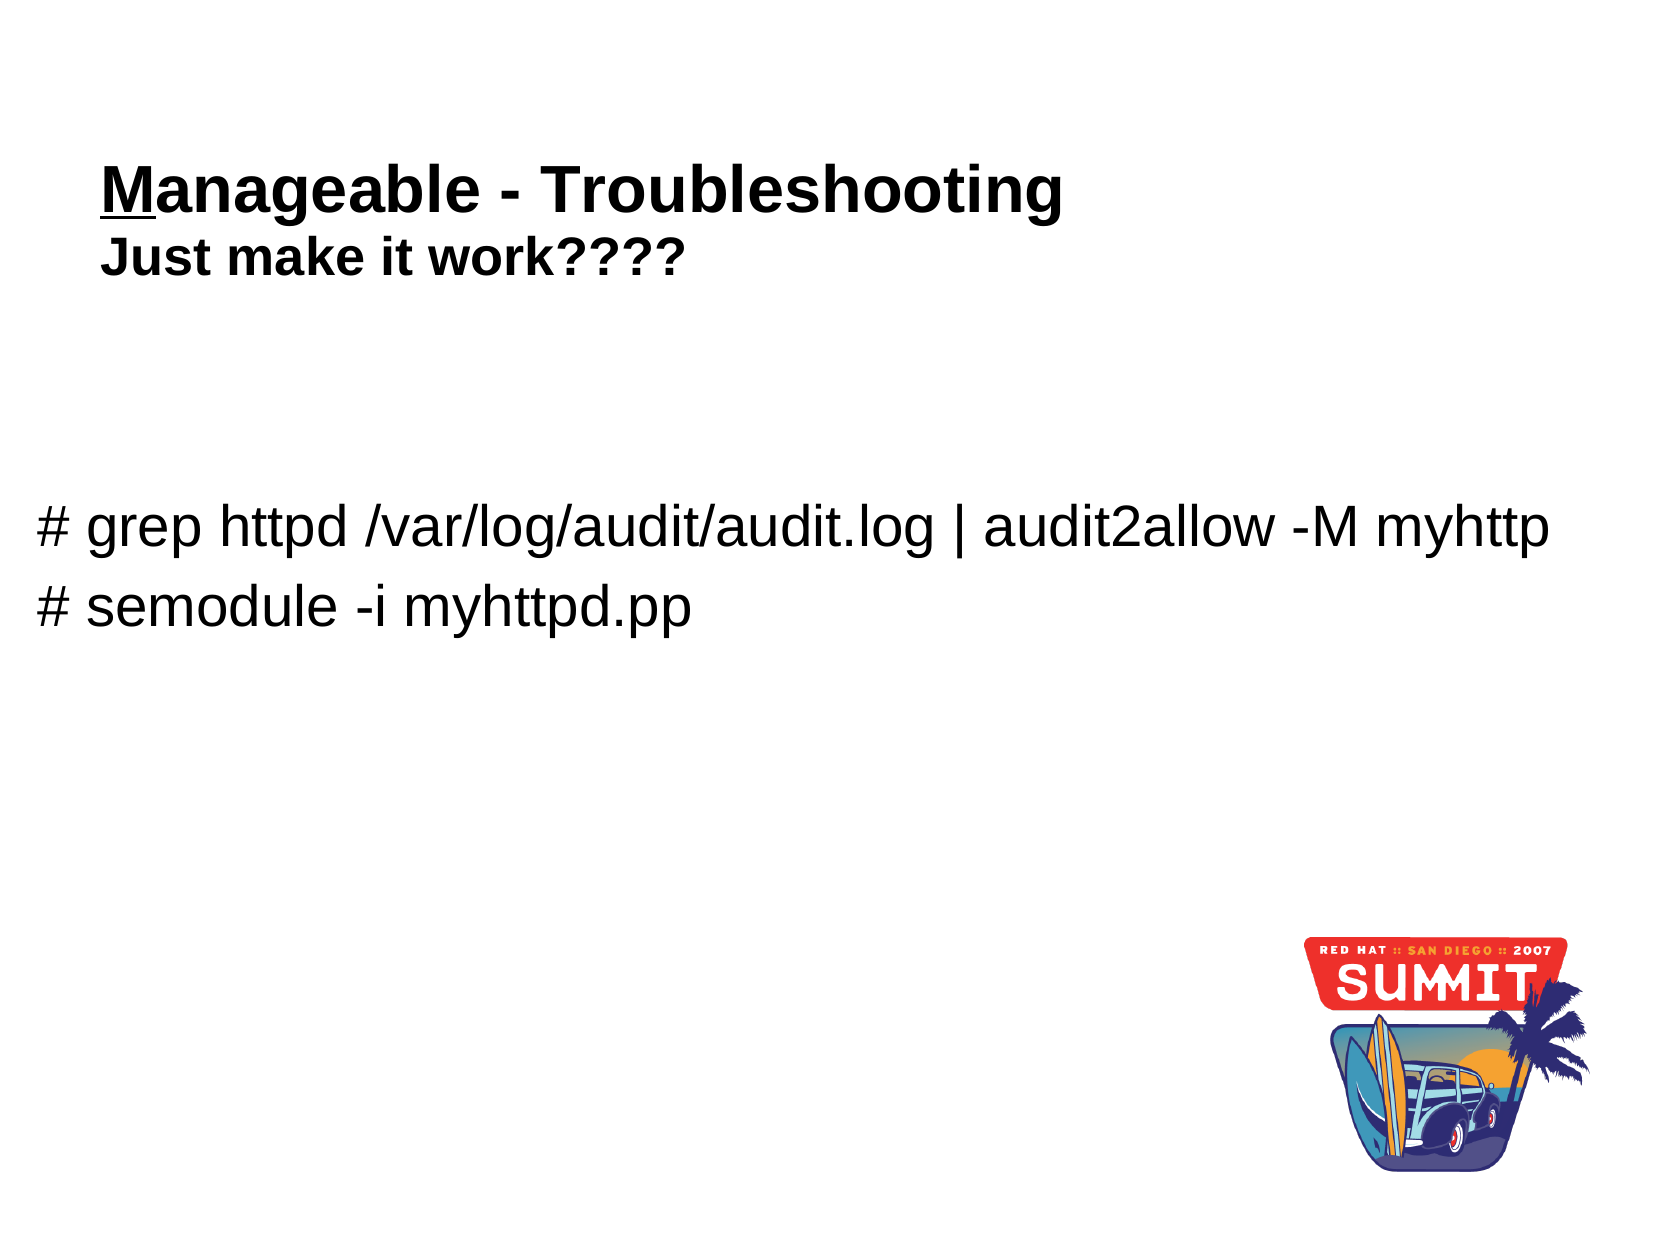

# Manageable - Troubleshooting Just make it work????
# grep httpd /var/log/audit/audit.log | audit2allow -M myhttp
# semodule -i myhttpd.pp